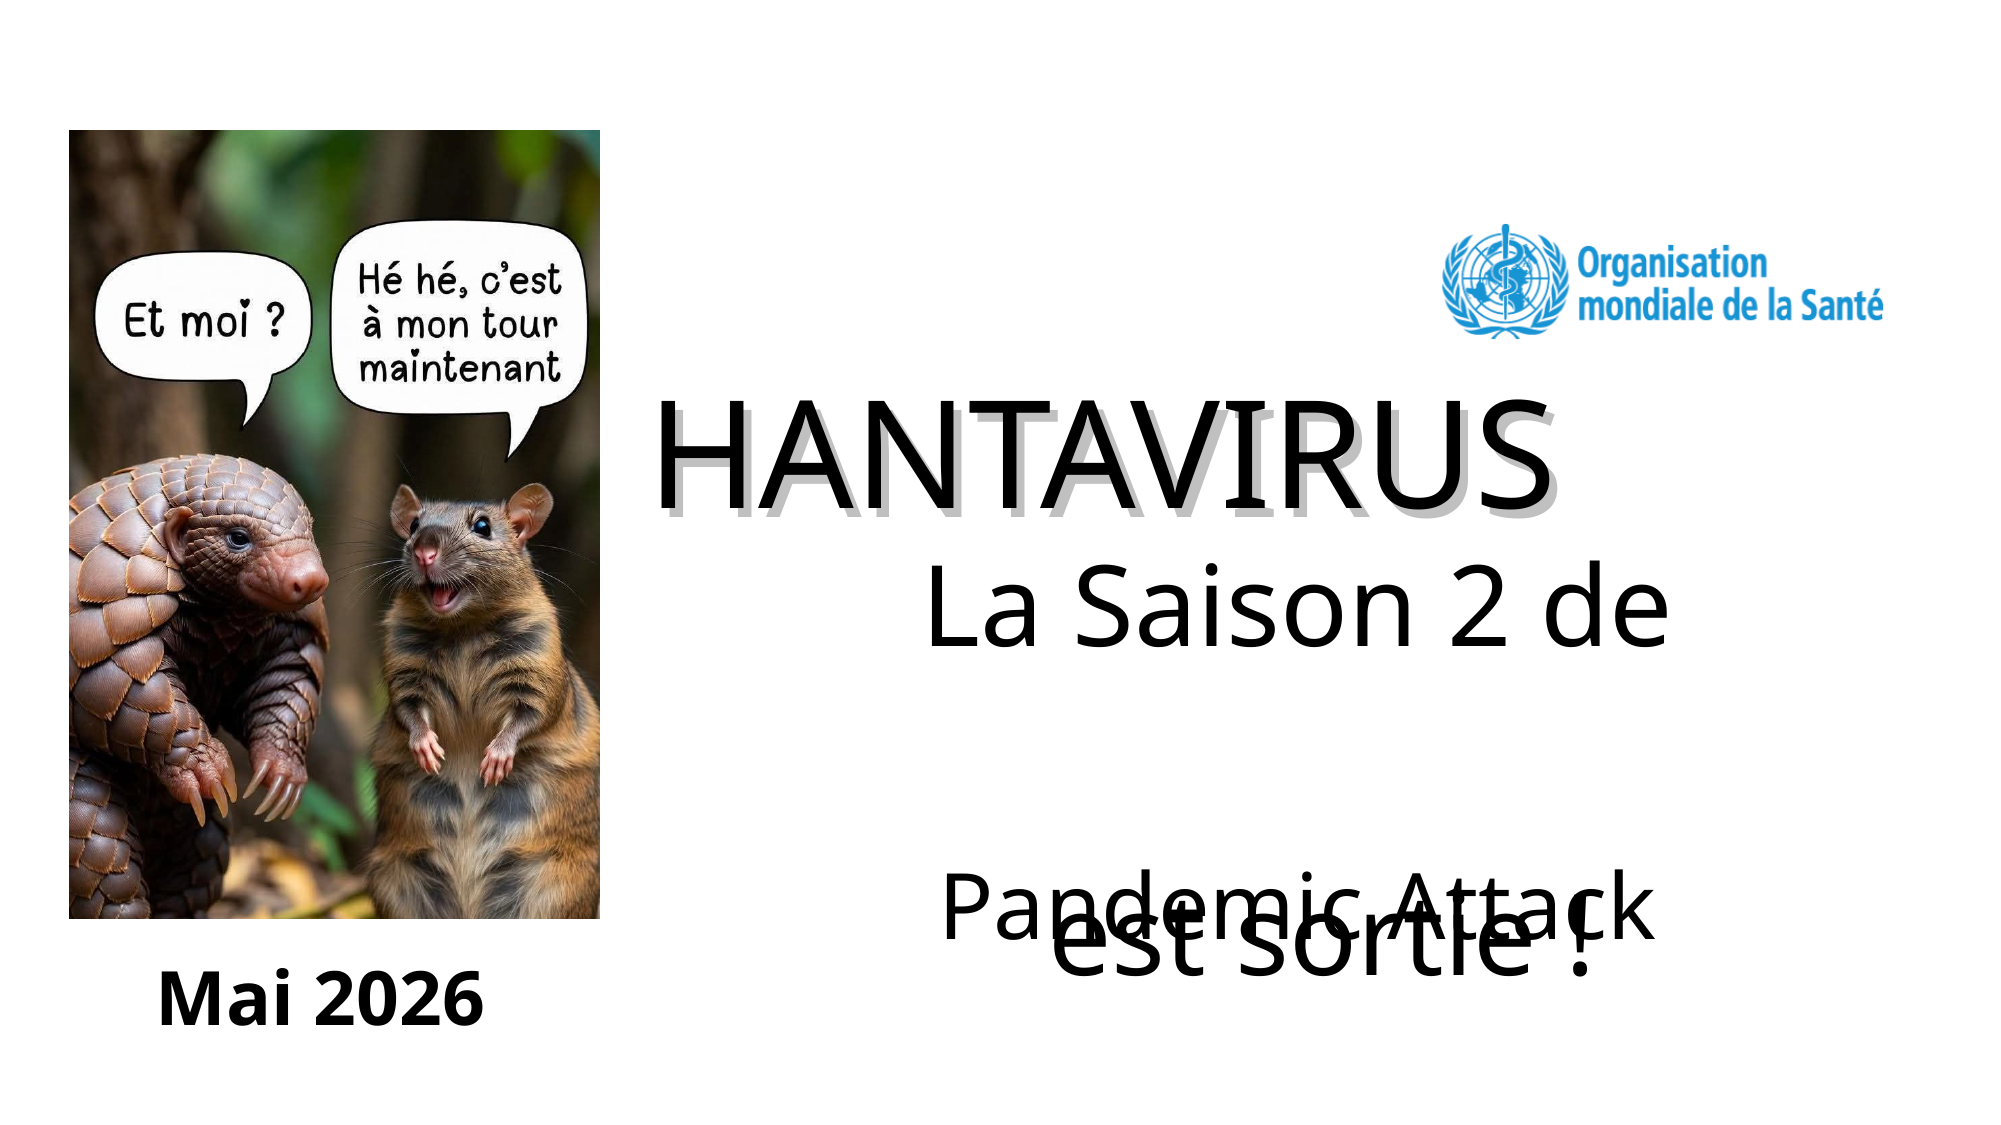

HANTAVIRUS
La Saison 2 de
Pandemic Attack
est sortie !
Mai 2026